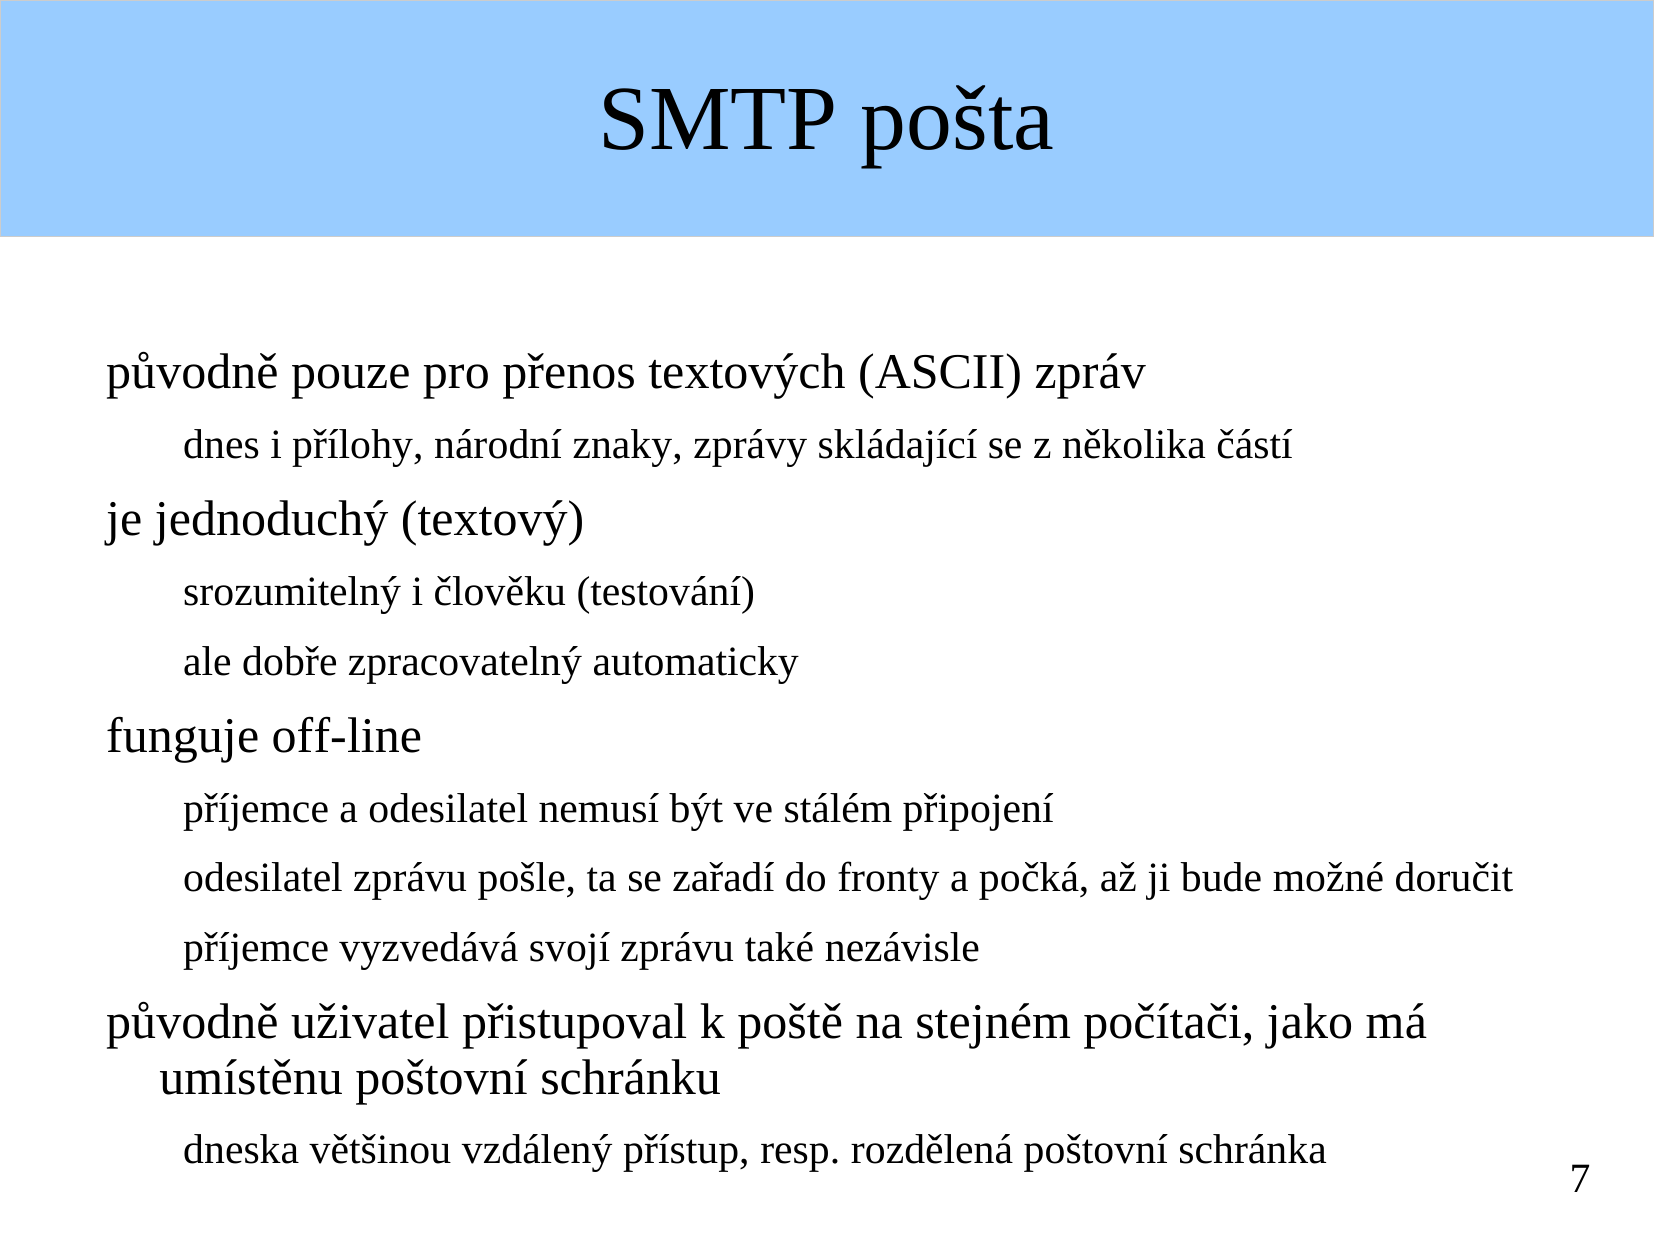

# SMTP pošta
původně pouze pro přenos textových (ASCII) zpráv
dnes i přílohy, národní znaky, zprávy skládající se z několika částí
je jednoduchý (textový)
srozumitelný i člověku (testování)
ale dobře zpracovatelný automaticky
funguje off-line
příjemce a odesilatel nemusí být ve stálém připojení
odesilatel zprávu pošle, ta se zařadí do fronty a počká, až ji bude možné doručit
příjemce vyzvedává svojí zprávu také nezávisle
původně uživatel přistupoval k poště na stejném počítači, jako má umístěnu poštovní schránku
dneska většinou vzdálený přístup, resp. rozdělená poštovní schránka